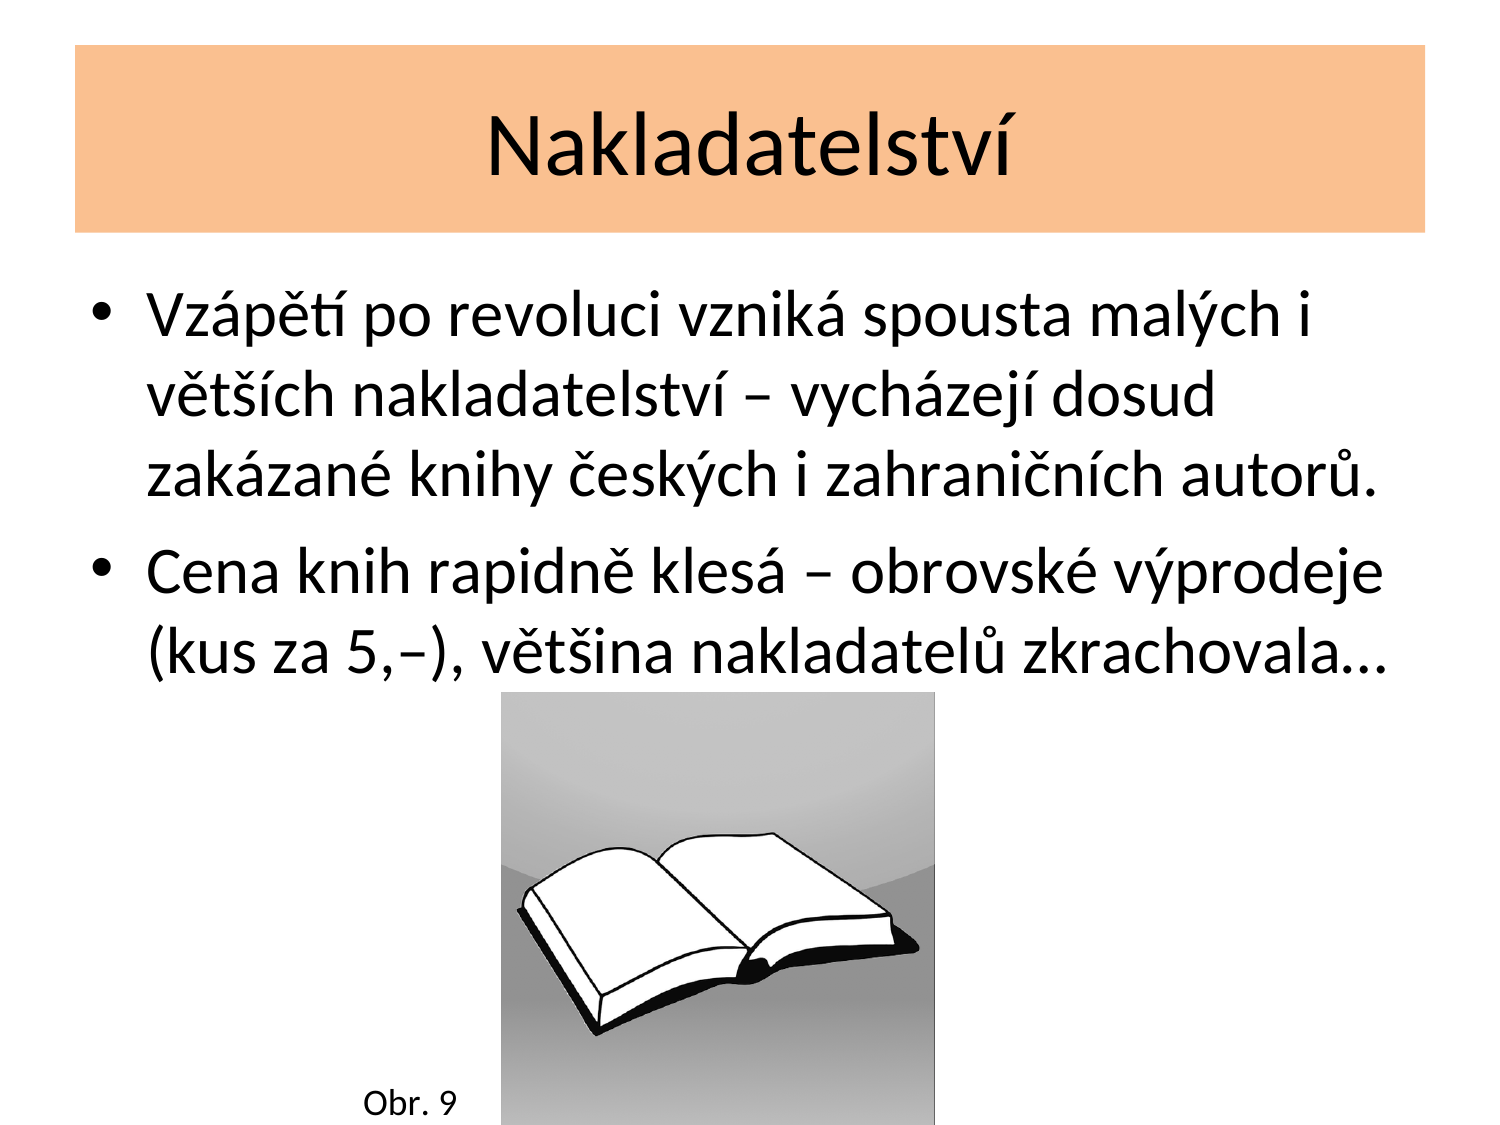

# Nakladatelství
Vzápětí po revoluci vzniká spousta malých i větších nakladatelství – vycházejí dosud zakázané knihy českých i zahraničních autorů.
Cena knih rapidně klesá – obrovské výprodeje (kus za 5,–), většina nakladatelů zkrachovala…
Obr. 9